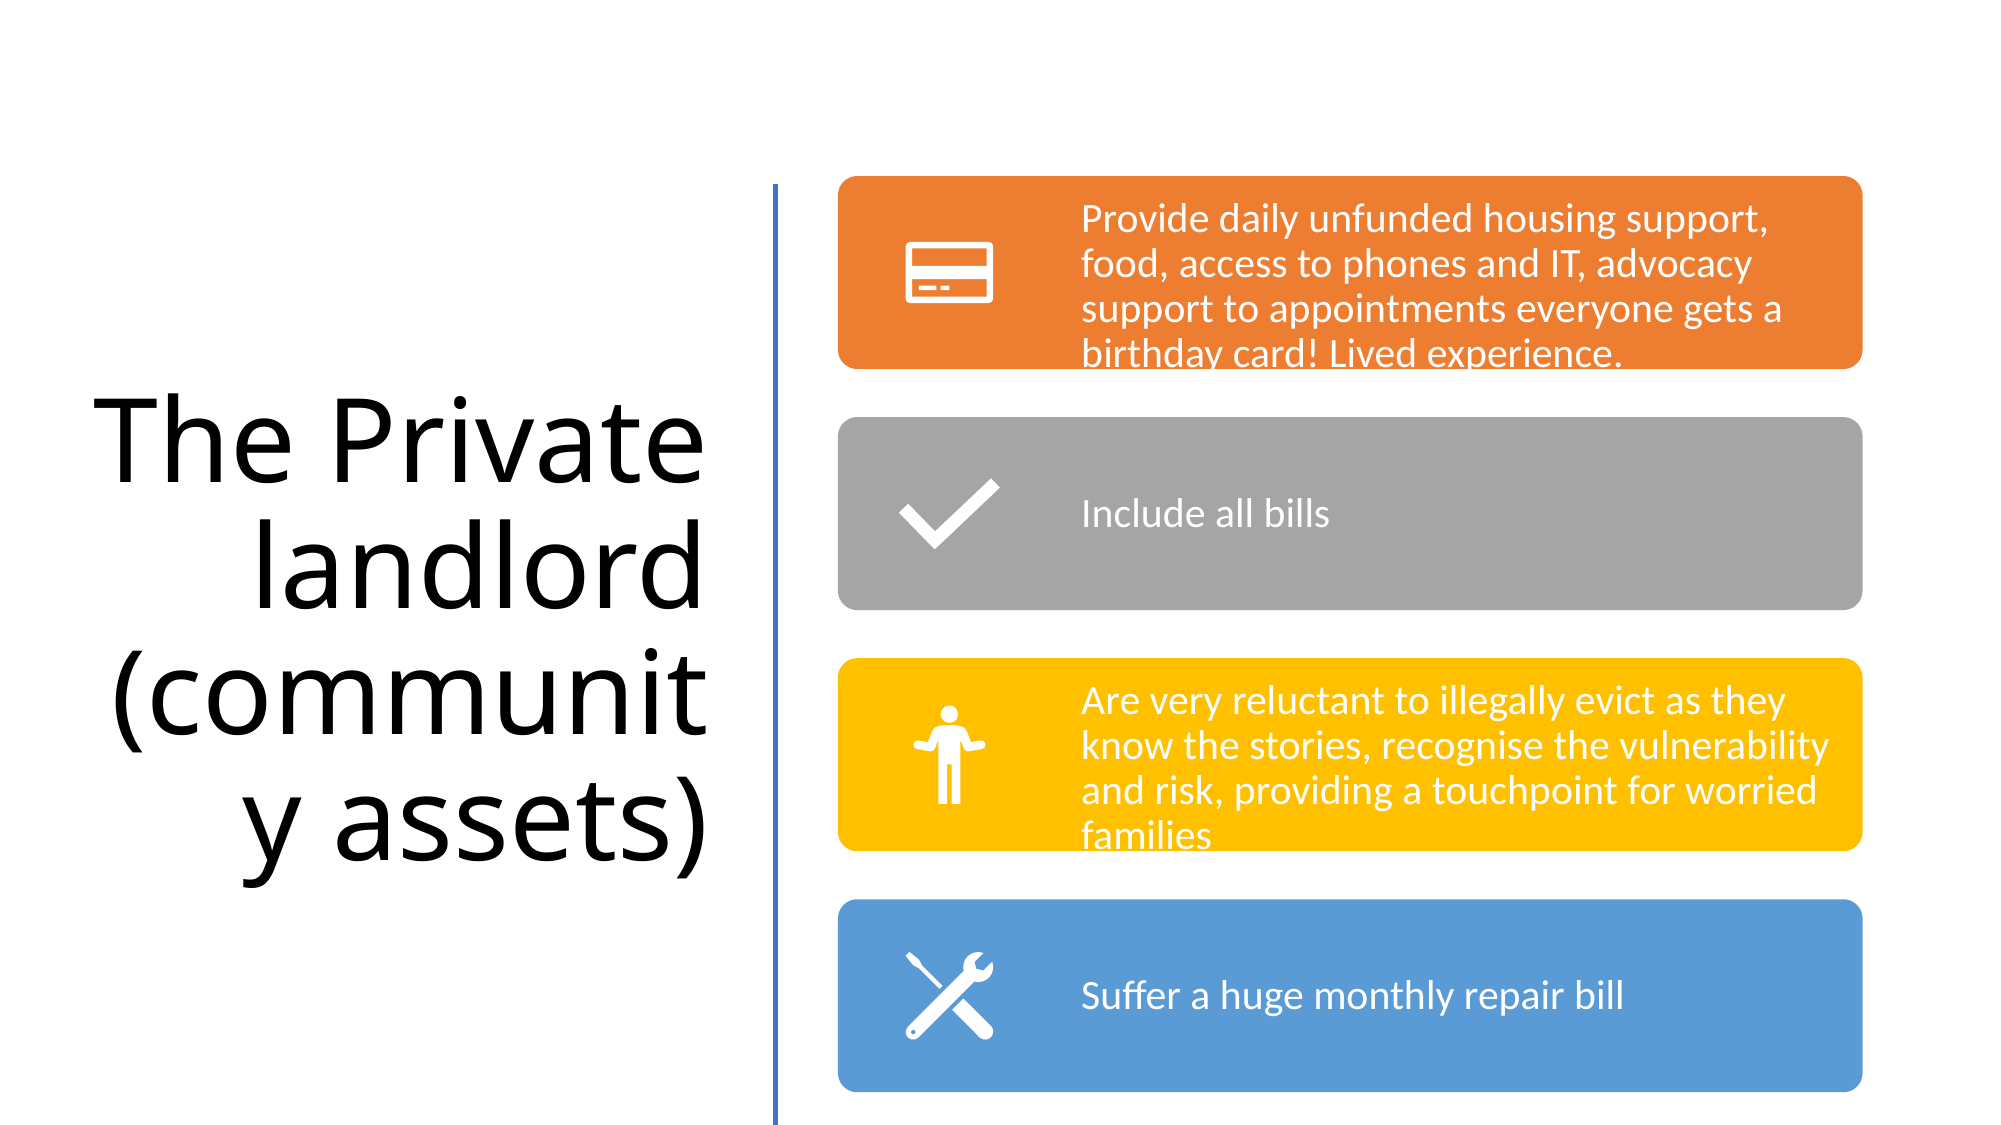

# The Private landlord (community assets)
Provide daily unfunded housing support, food, access to phones and IT, advocacy support to appointments everyone gets a birthday card! Lived experience.
Include all bills
Are very reluctant to illegally evict as they know the stories, recognise the vulnerability and risk, providing a touchpoint for worried families
Suffer a huge monthly repair bill